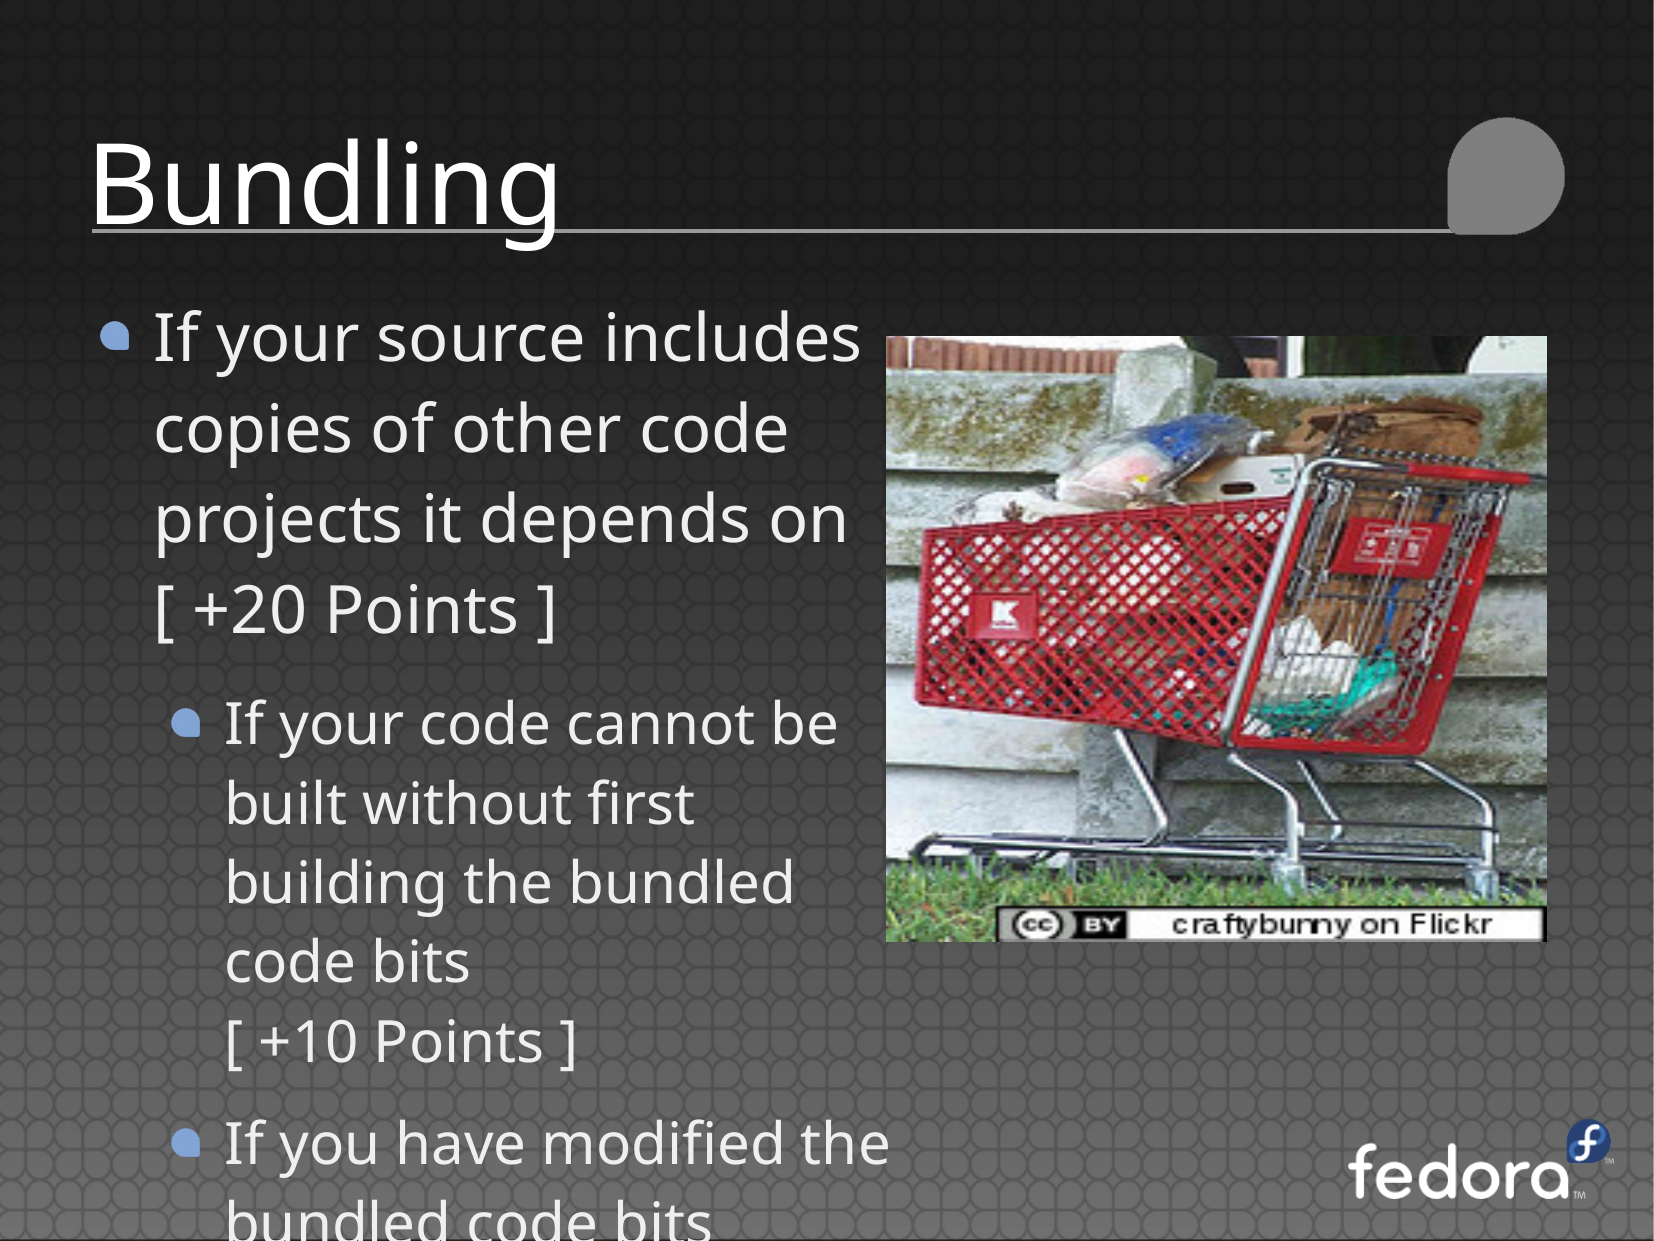

Bundling
# If your source includes copies of other code projects it depends on [ +20 Points ]
If your code cannot be built without first building the bundled code bits
[ +10 Points ]
If you have modified the bundled code bits
[ +40 Points ]